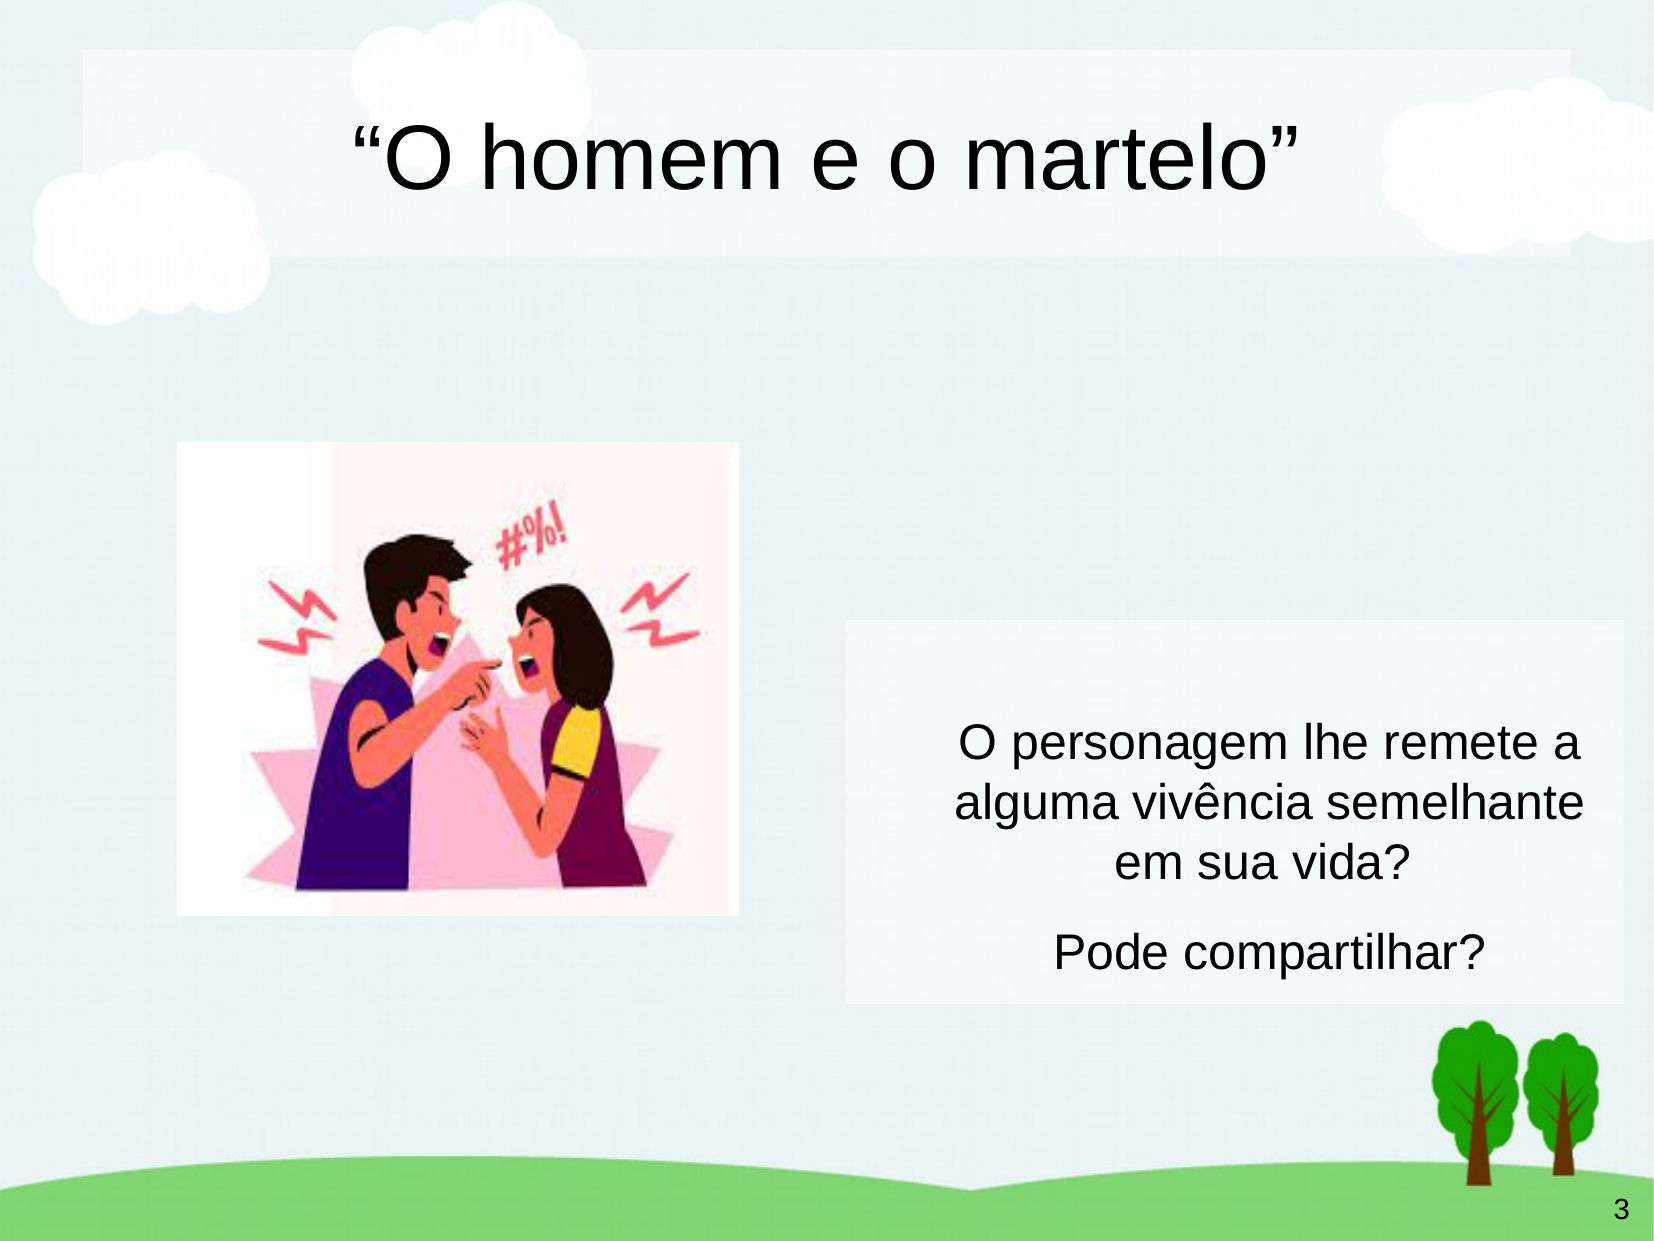

# “O homem e o martelo”
O personagem lhe remete a alguma vivência semelhante em sua vida?
Pode compartilhar?
3